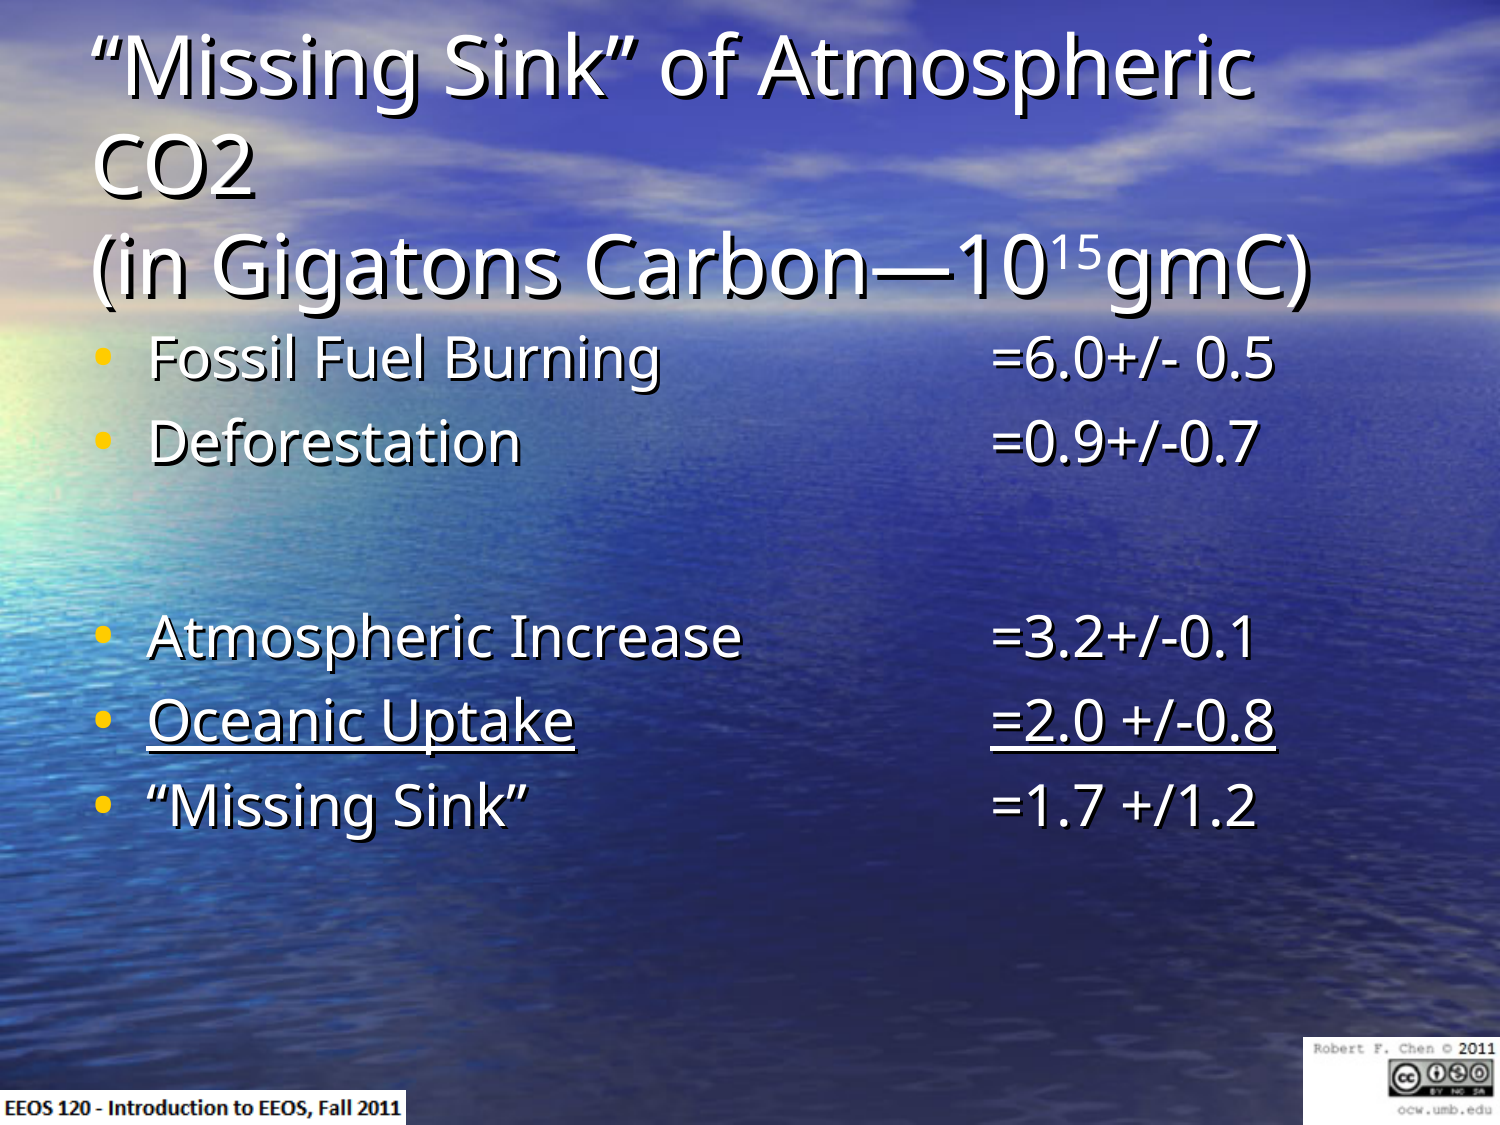

# “Missing Sink” of Atmospheric CO2 (in Gigatons Carbon—1015gmC)
Fossil Fuel Burning			=6.0+/- 0.5
Deforestation				=0.9+/-0.7
Atmospheric Increase 		=3.2+/-0.1
Oceanic Uptake			=2.0 +/-0.8
“Missing Sink”				=1.7 +/1.2